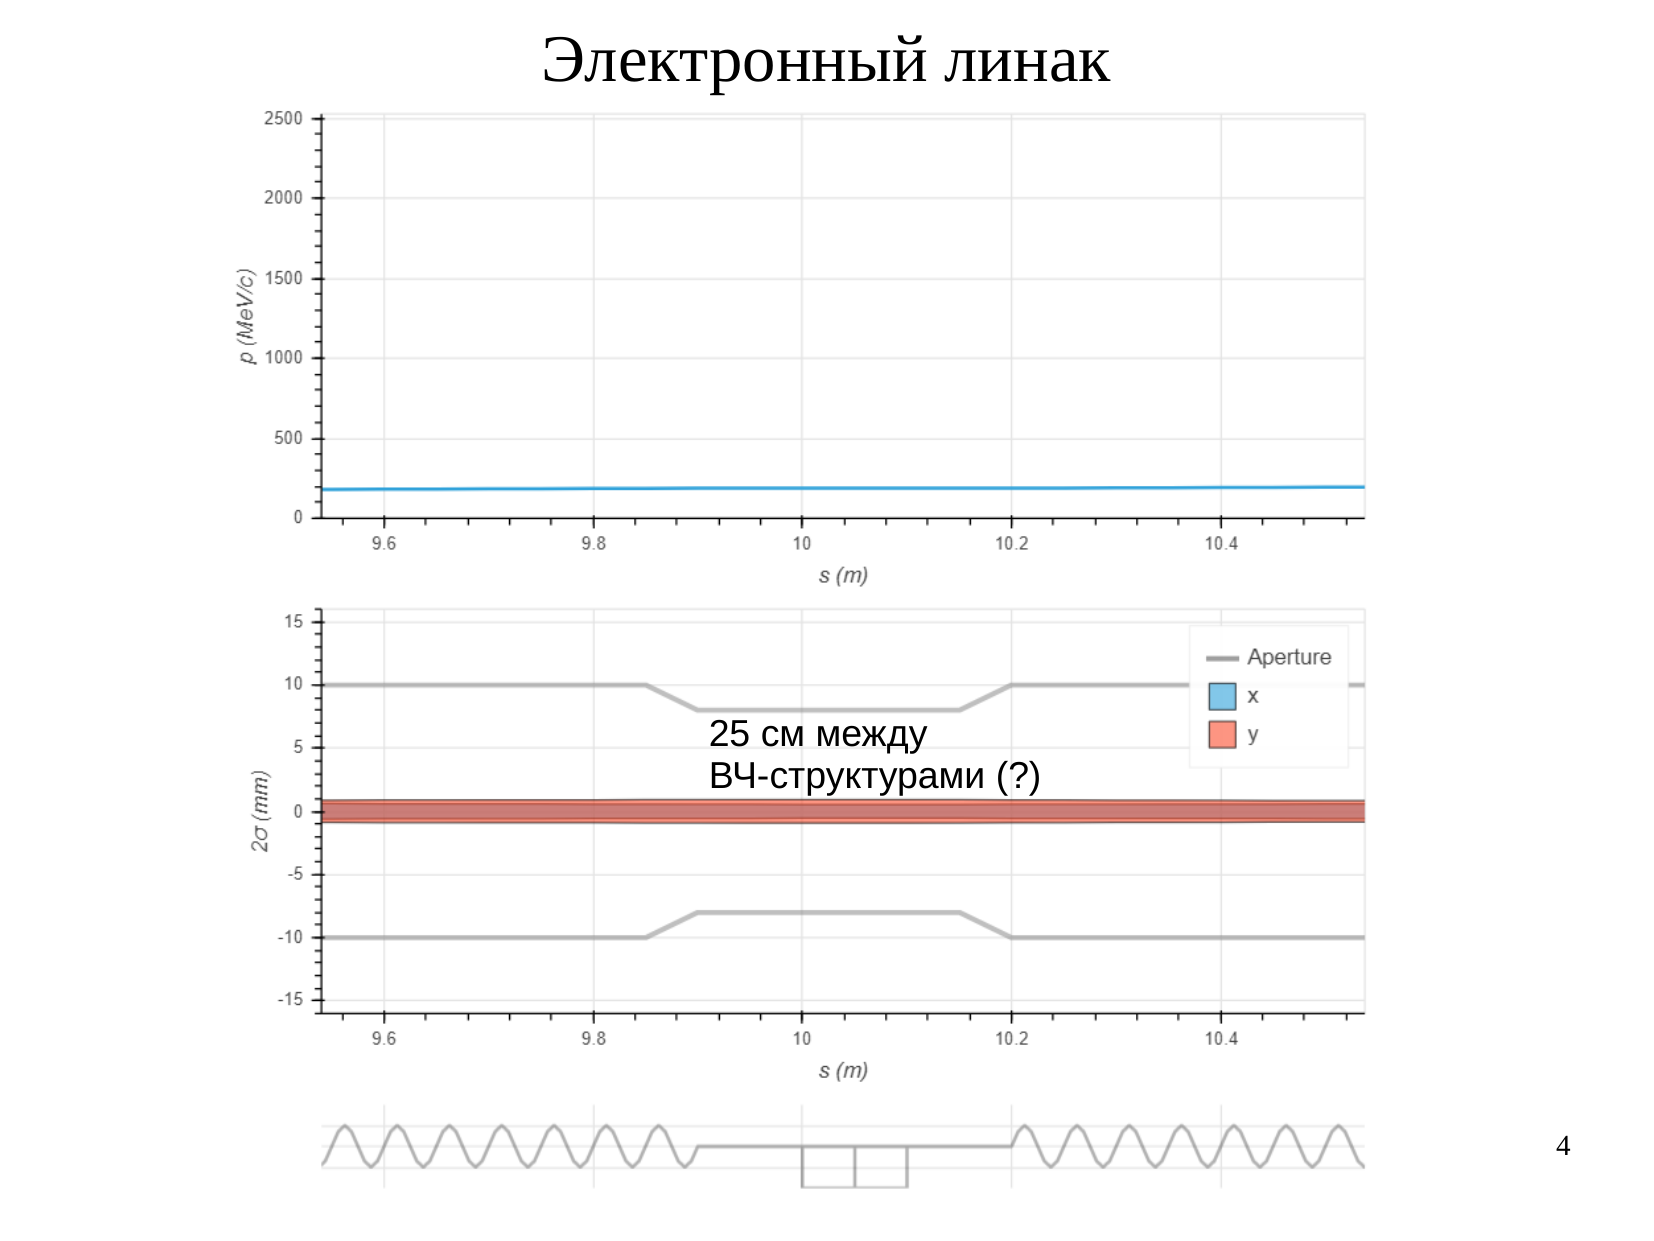

# Электронный линак
25 см между
ВЧ-cтруктурами (?)
4